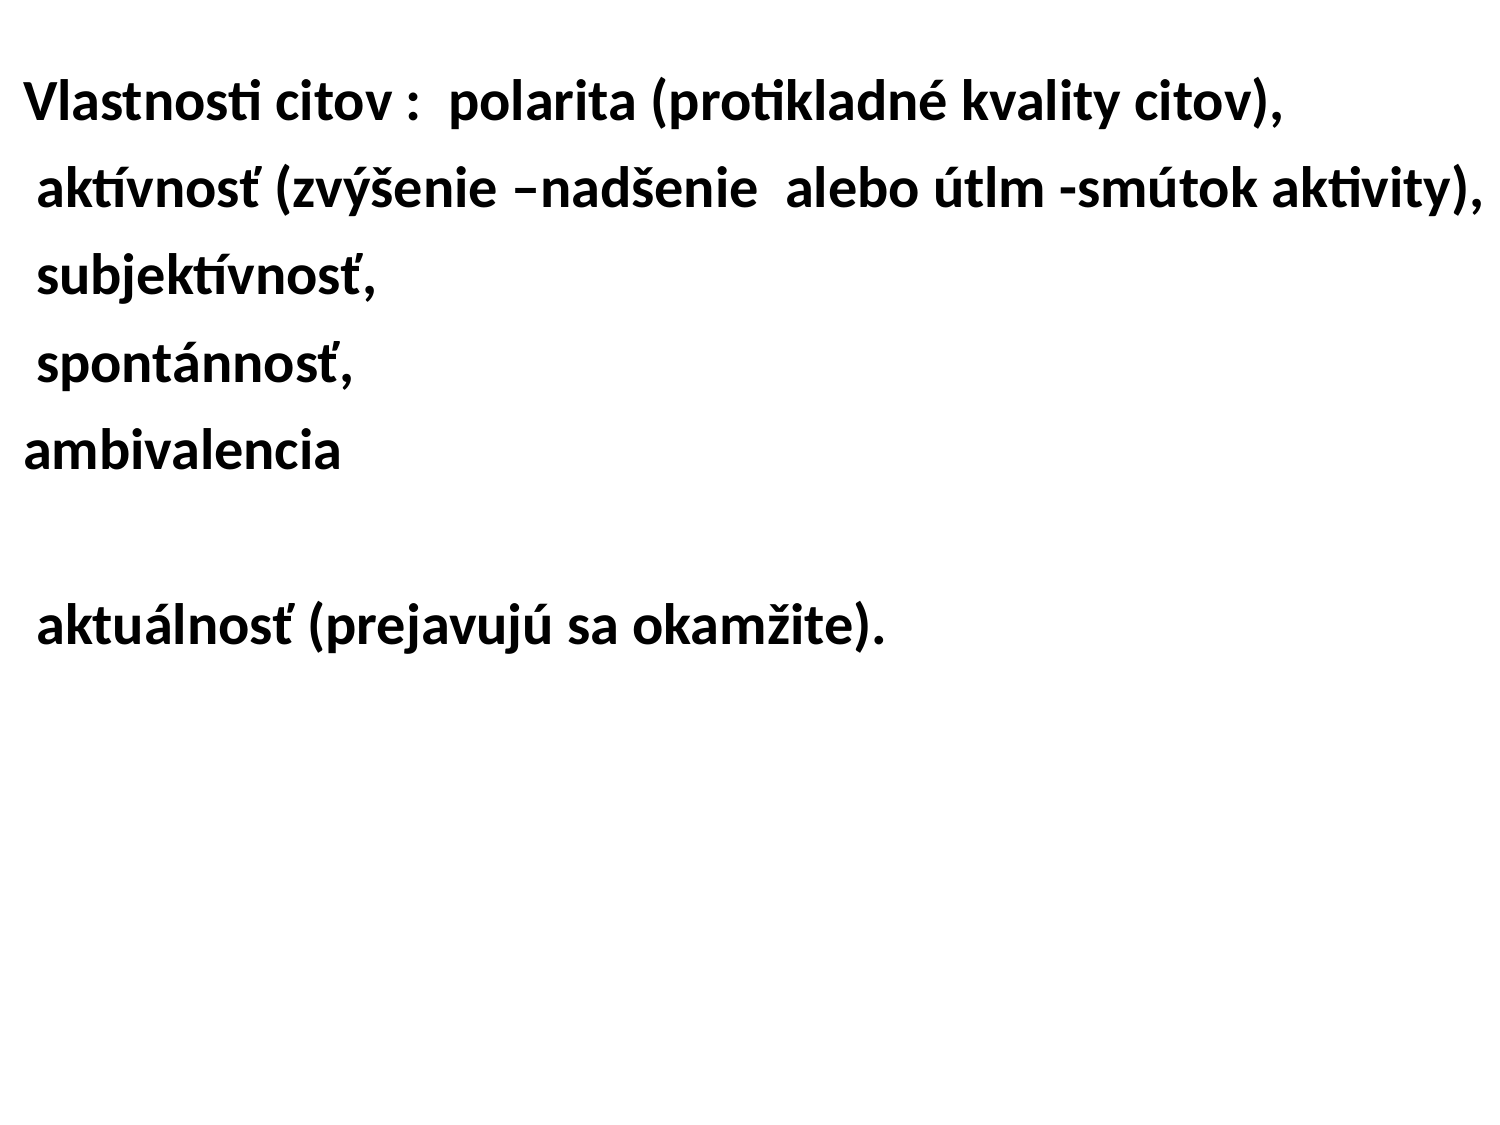

Vlastnosti citov : polarita (protikladné kvality citov),
 aktívnosť (zvýšenie –nadšenie alebo útlm -smútok aktivity),
 subjektívnosť,
 spontánnosť,
ambivalencia
 aktuálnosť (prejavujú sa okamžite).